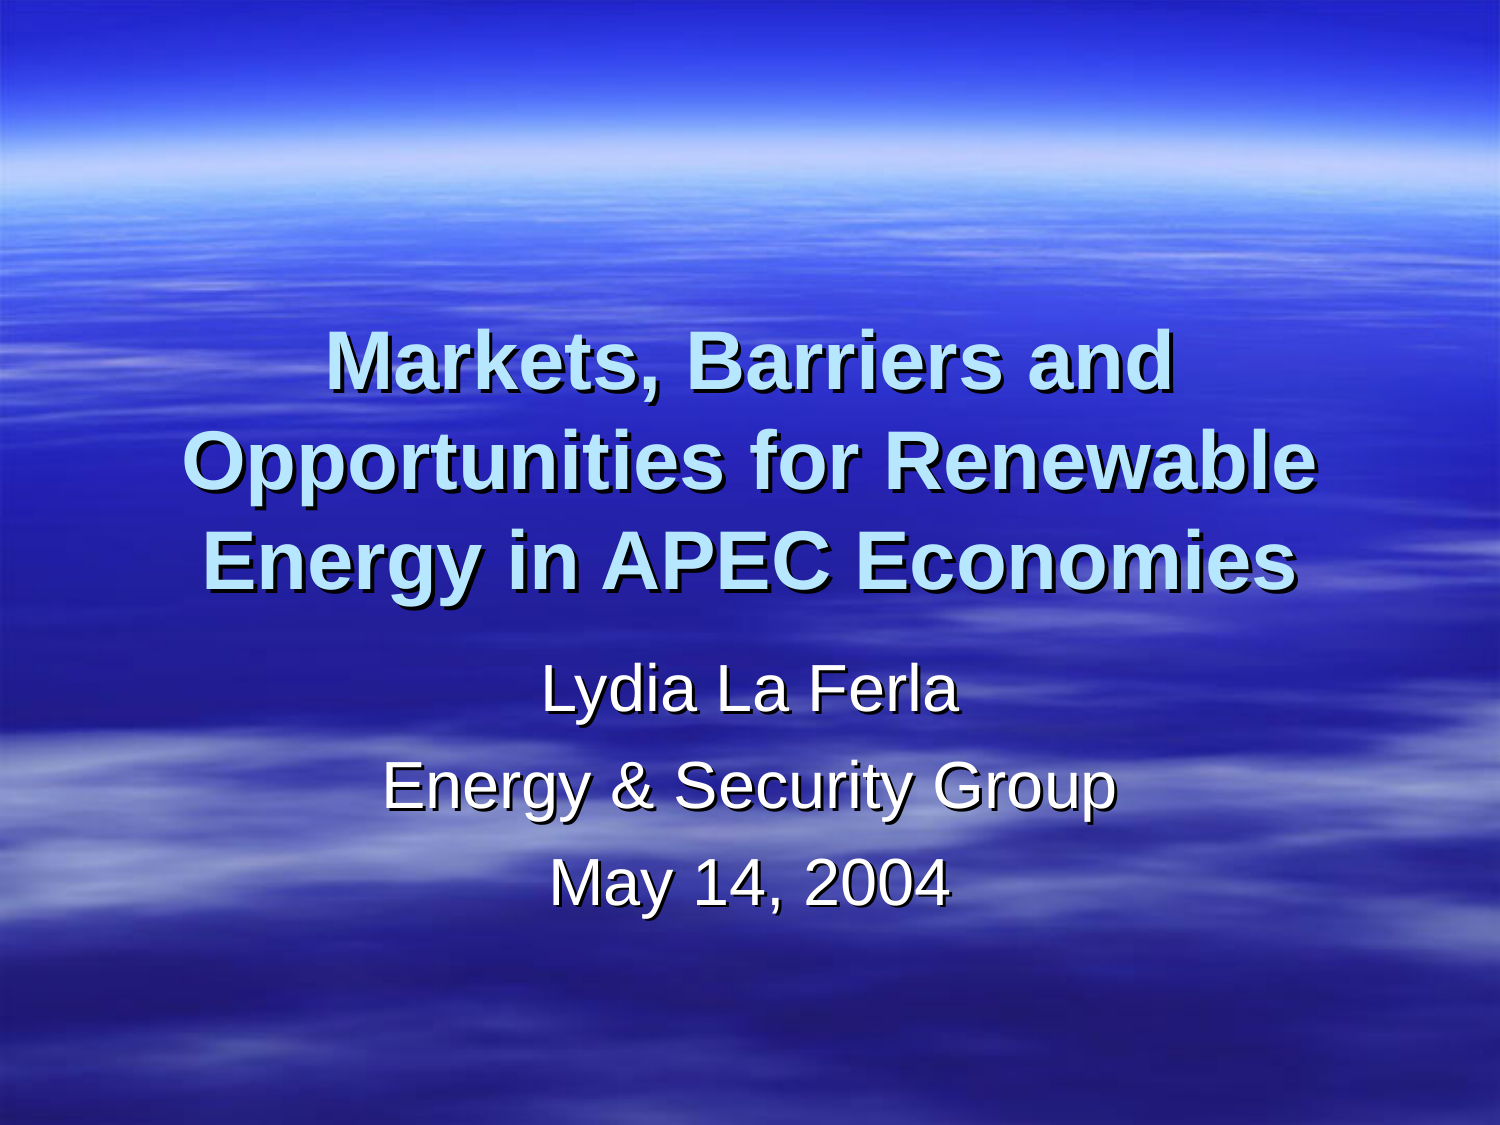

# Markets, Barriers and Opportunities for Renewable Energy in APEC Economies
Lydia La Ferla
Energy & Security Group
May 14, 2004